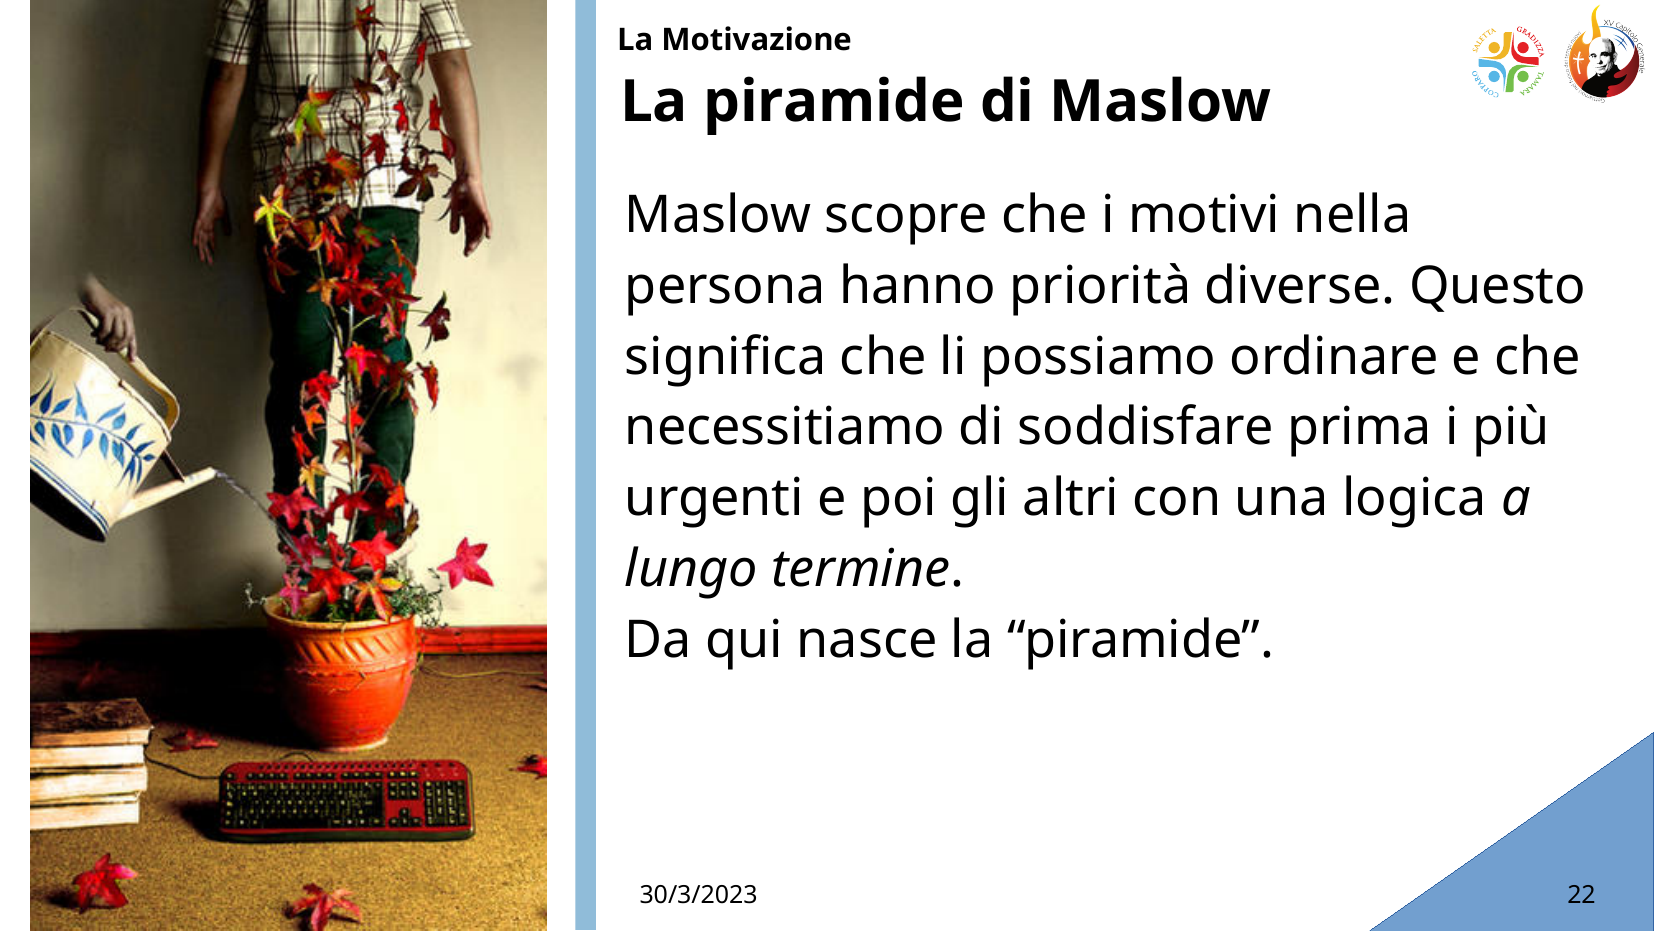

La Motivazione
La piramide di Maslow
# Maslow scopre che i motivi nella persona hanno priorità diverse. Questo significa che li possiamo ordinare e che necessitiamo di soddisfare prima i più urgenti e poi gli altri con una logica a lungo termine.
Da qui nasce la “piramide”.